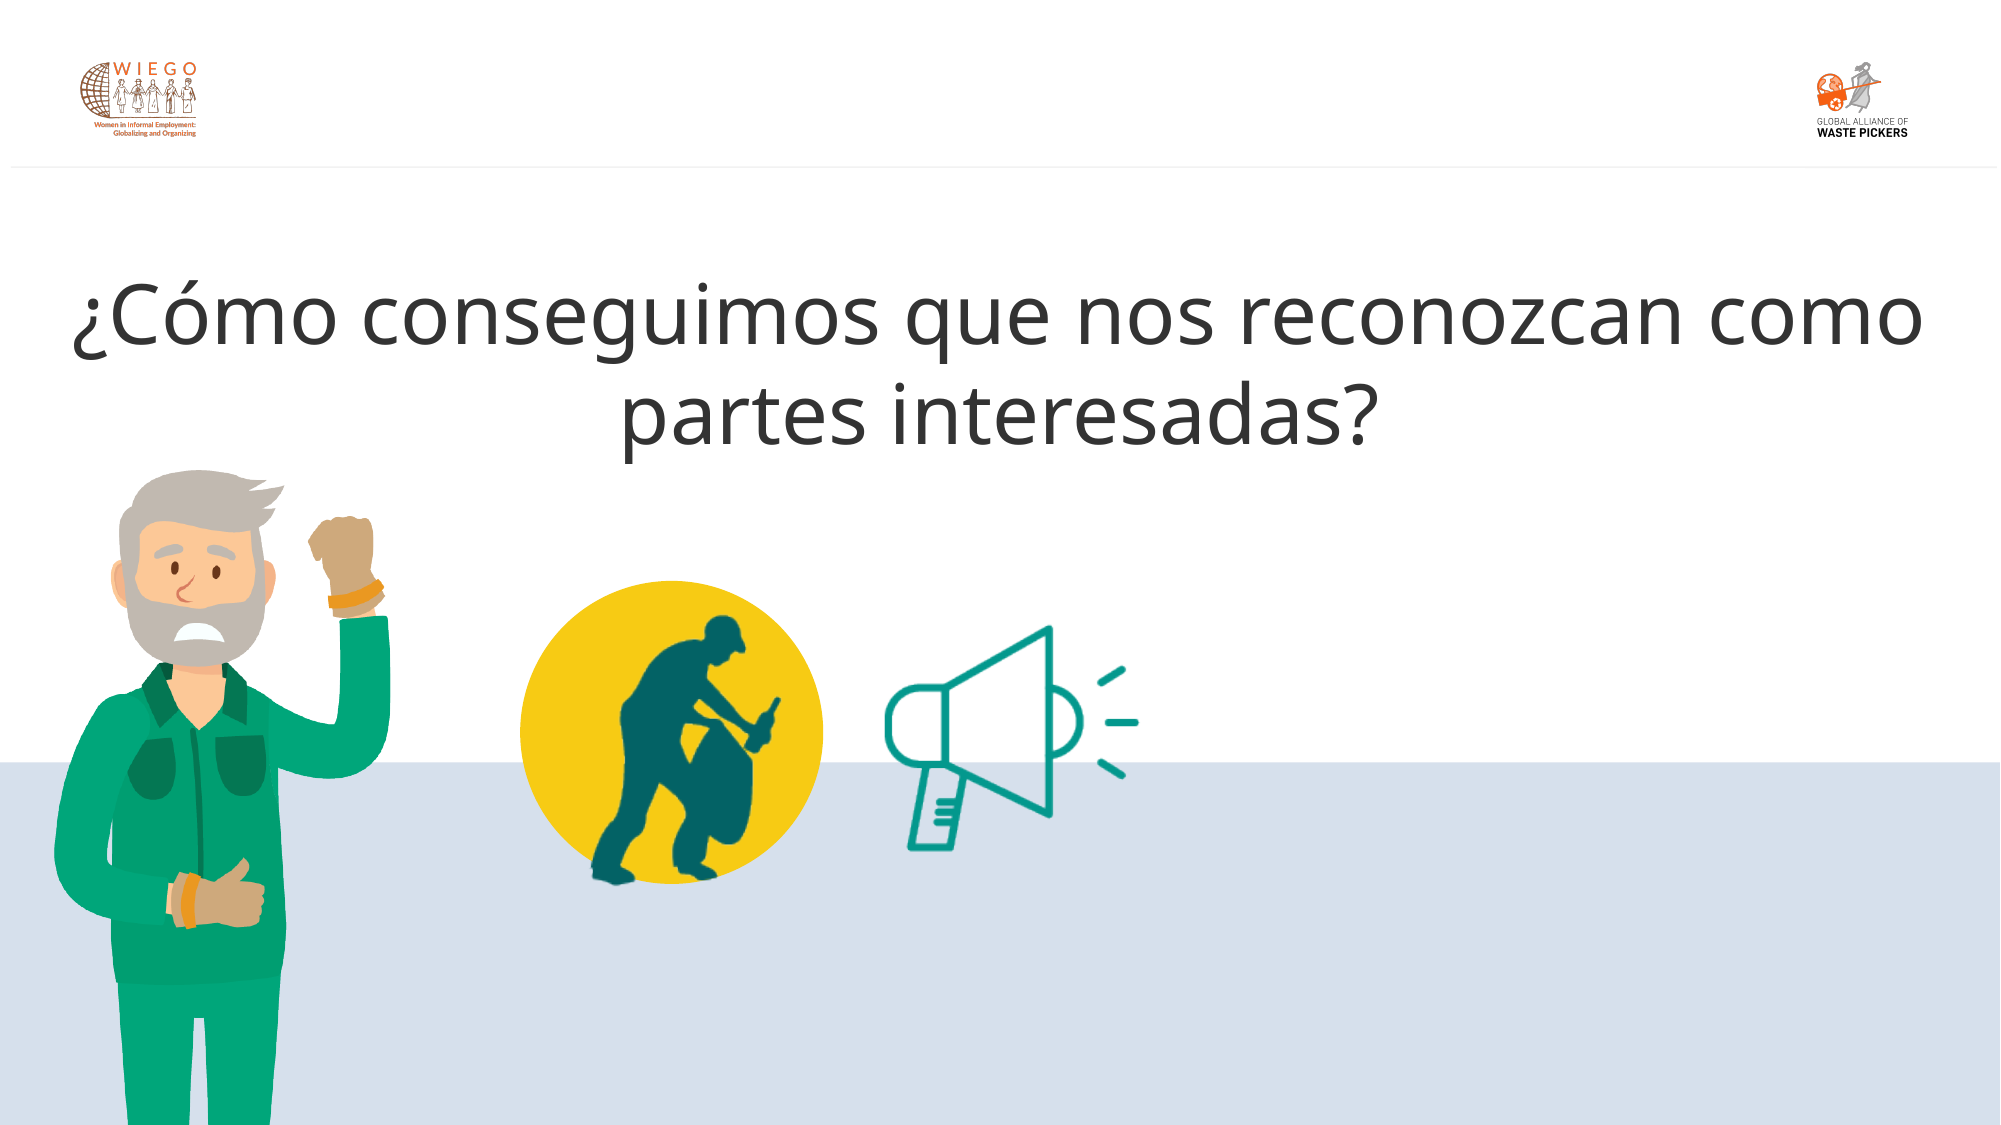

¿Cómo conseguimos que nos reconozcan como partes interesadas?